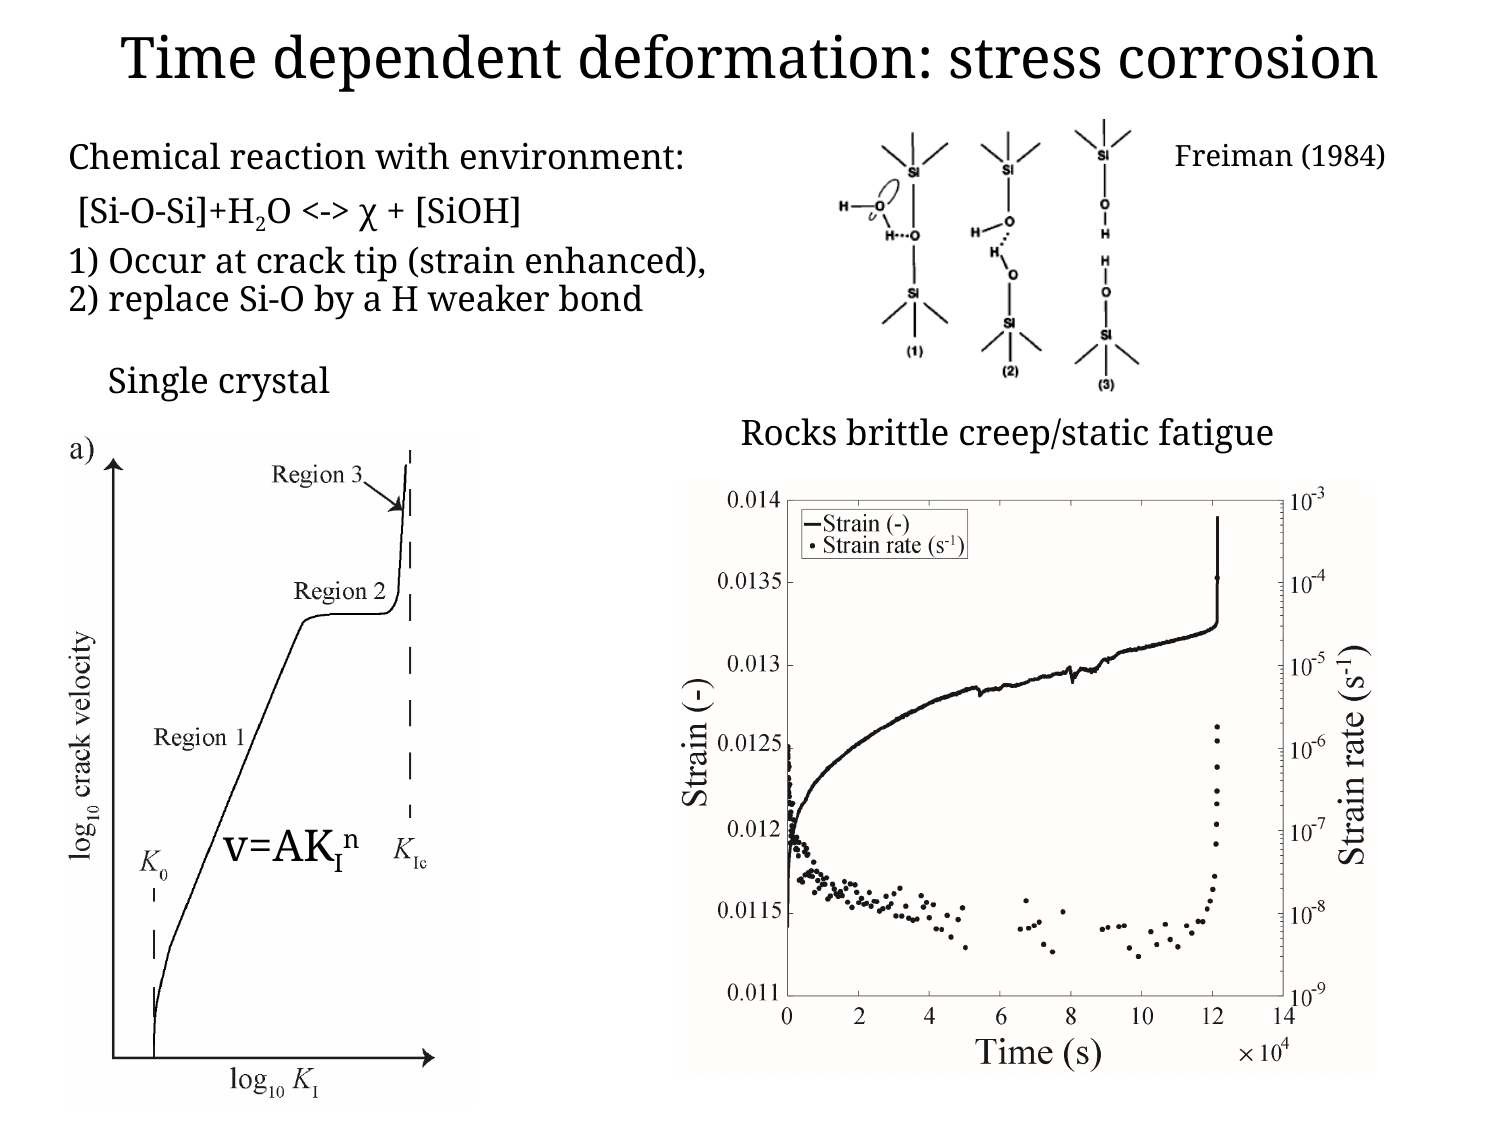

# Time dependent deformation: stress corrosion
Chemical reaction with environment:
 [Si-O-Si]+H2O <-> χ + [SiOH]
1) Occur at crack tip (strain enhanced), 2) replace Si-O by a H weaker bond
Freiman (1984)
Single crystal
Rocks brittle creep/static fatigue
v=AKIn